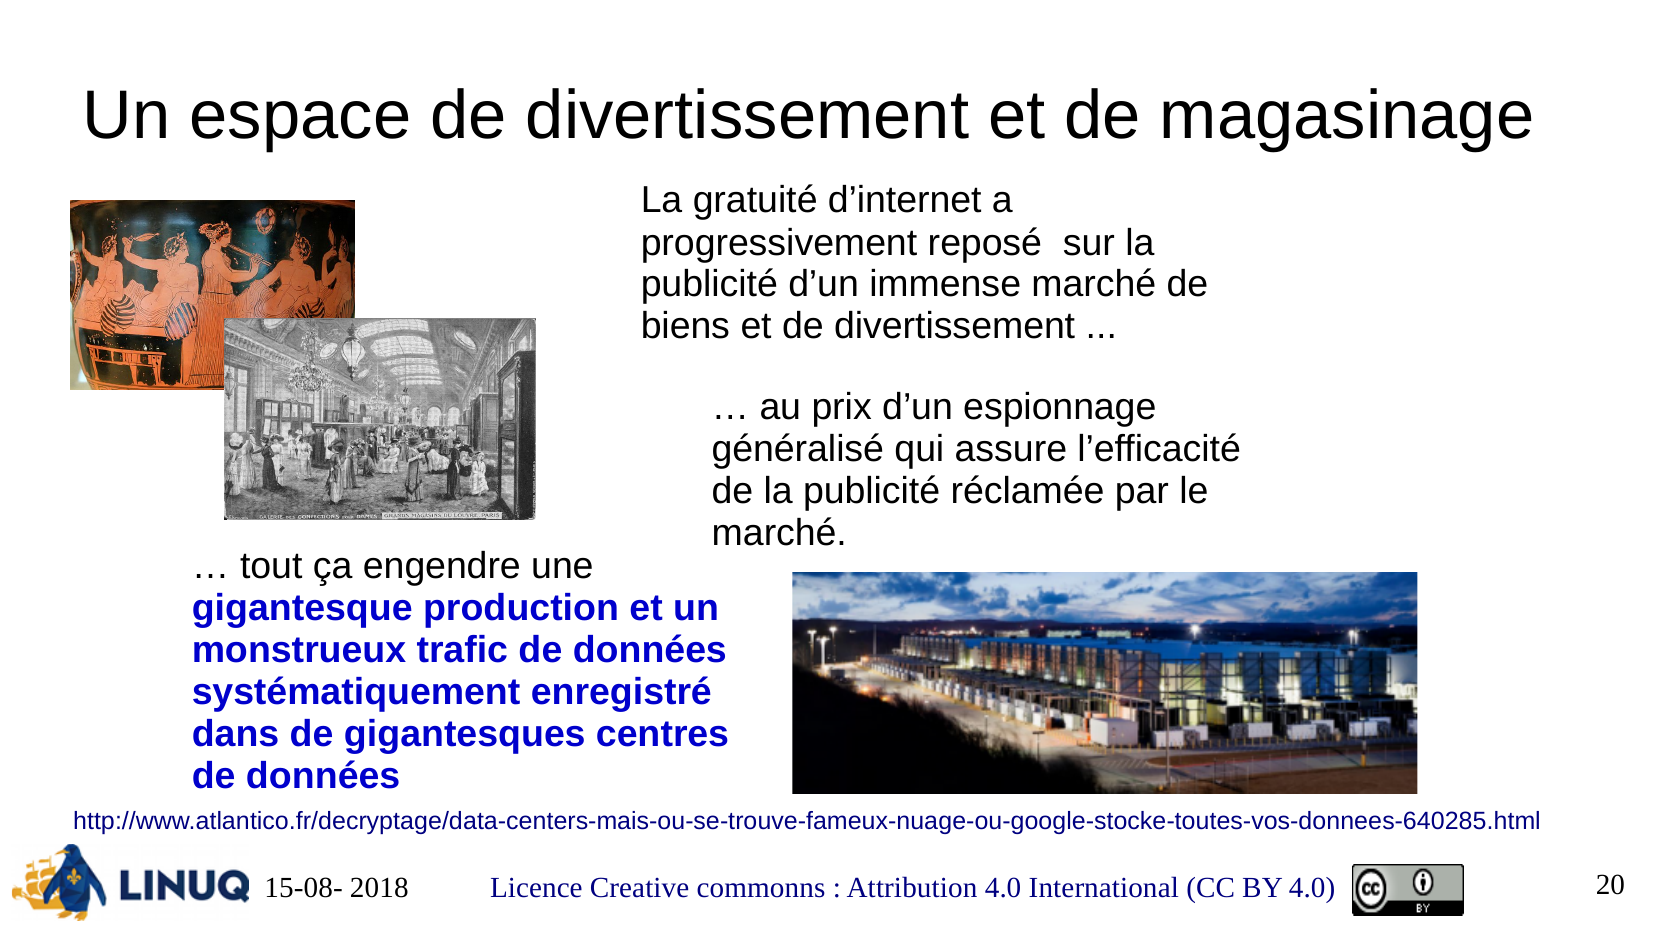

# Un espace de divertissement et de magasinage
La gratuité d’internet a progressivement reposé sur la publicité d’un immense marché de biens et de divertissement ...
… au prix d’un espionnage généralisé qui assure l’efficacité de la publicité réclamée par le marché.
… tout ça engendre une gigantesque production et un monstrueux trafic de données
systématiquement enregistré dans de gigantesques centres de données
http://www.atlantico.fr/decryptage/data-centers-mais-ou-se-trouve-fameux-nuage-ou-google-stocke-toutes-vos-donnees-640285.html
20
15-08- 2018